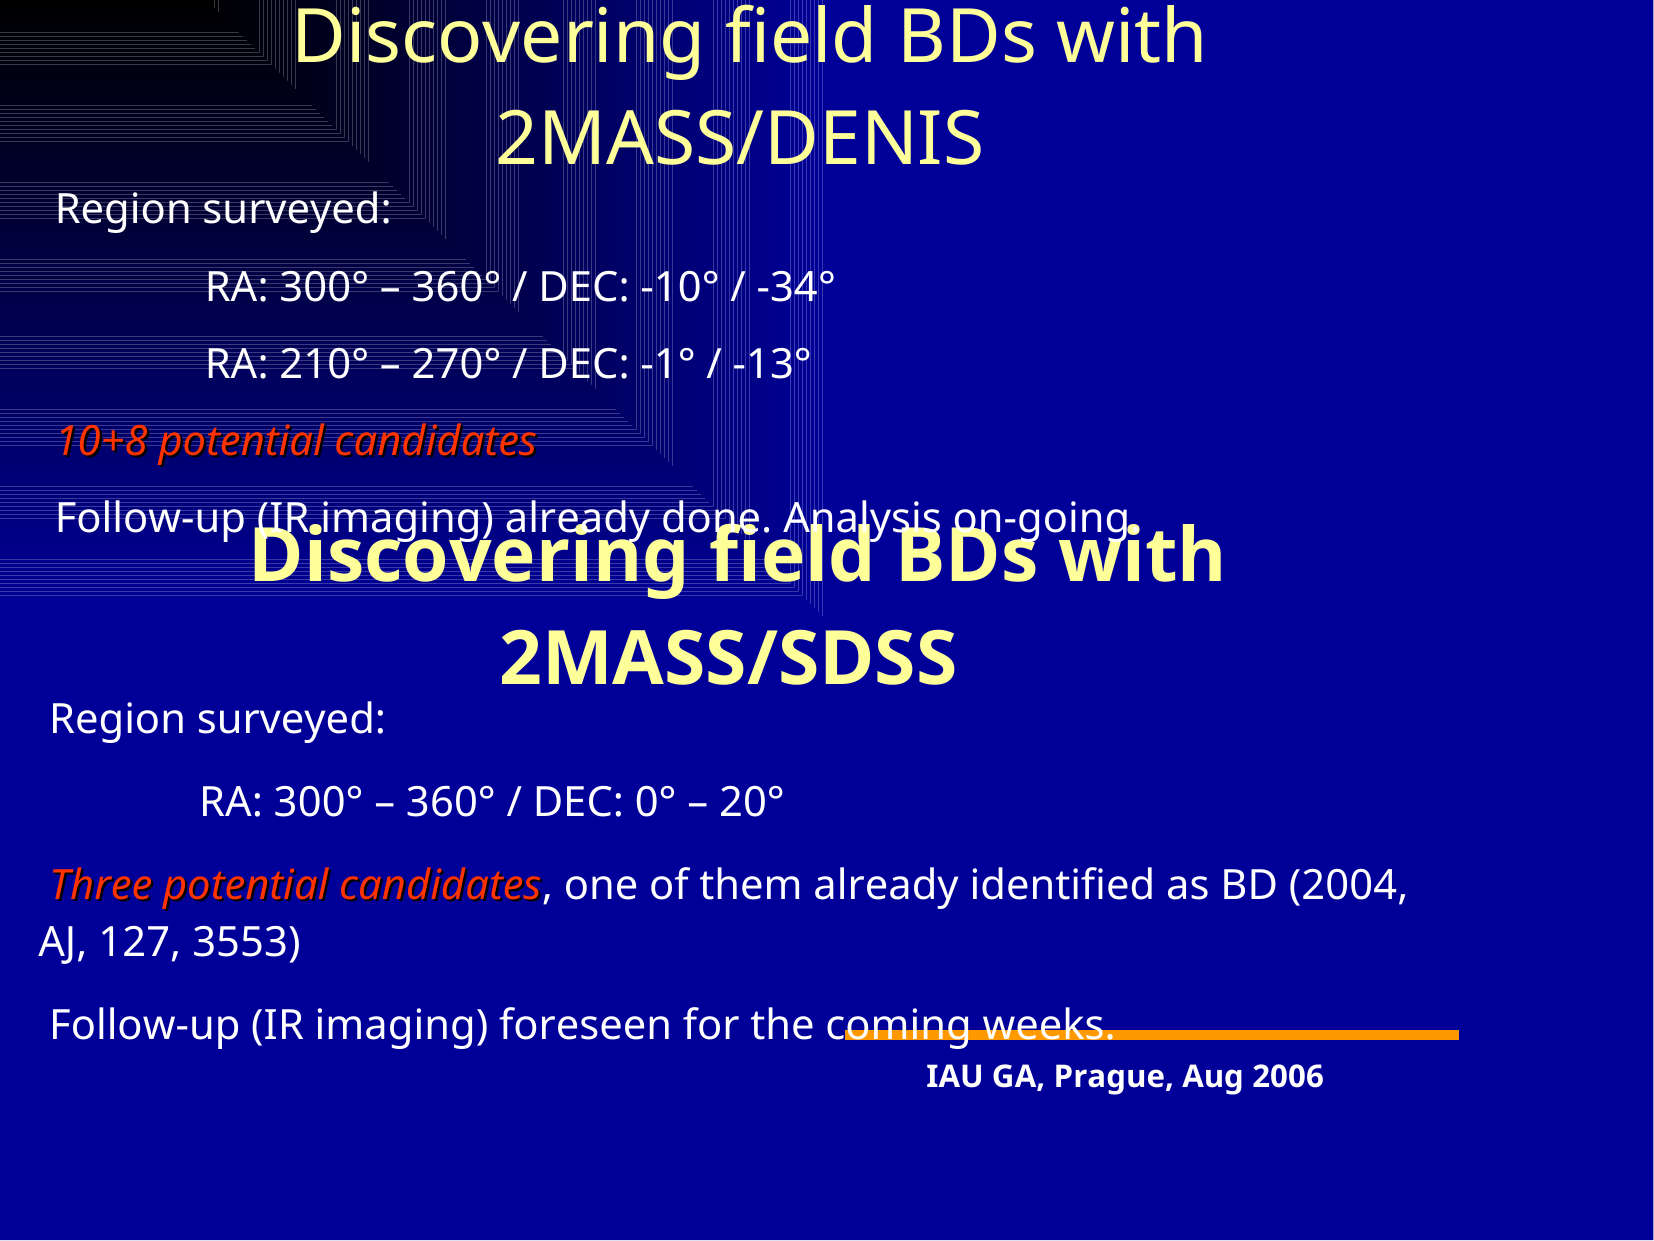

Discovering field BDs with 2MASS/DENIS
 Region surveyed:
 RA: 300° – 360° / DEC: -10° / -34°
 RA: 210° – 270° / DEC: -1° / -13°
 10+8 potential candidates
 Follow-up (IR imaging) already done. Analysis on-going.
# Discovering field BDs with 2MASS/SDSS
 Region surveyed:
 RA: 300° – 360° / DEC: 0° – 20°
 Three potential candidates, one of them already identified as BD (2004, AJ, 127, 3553)
 Follow-up (IR imaging) foreseen for the coming weeks.
	IAU GA, Prague, Aug 2006